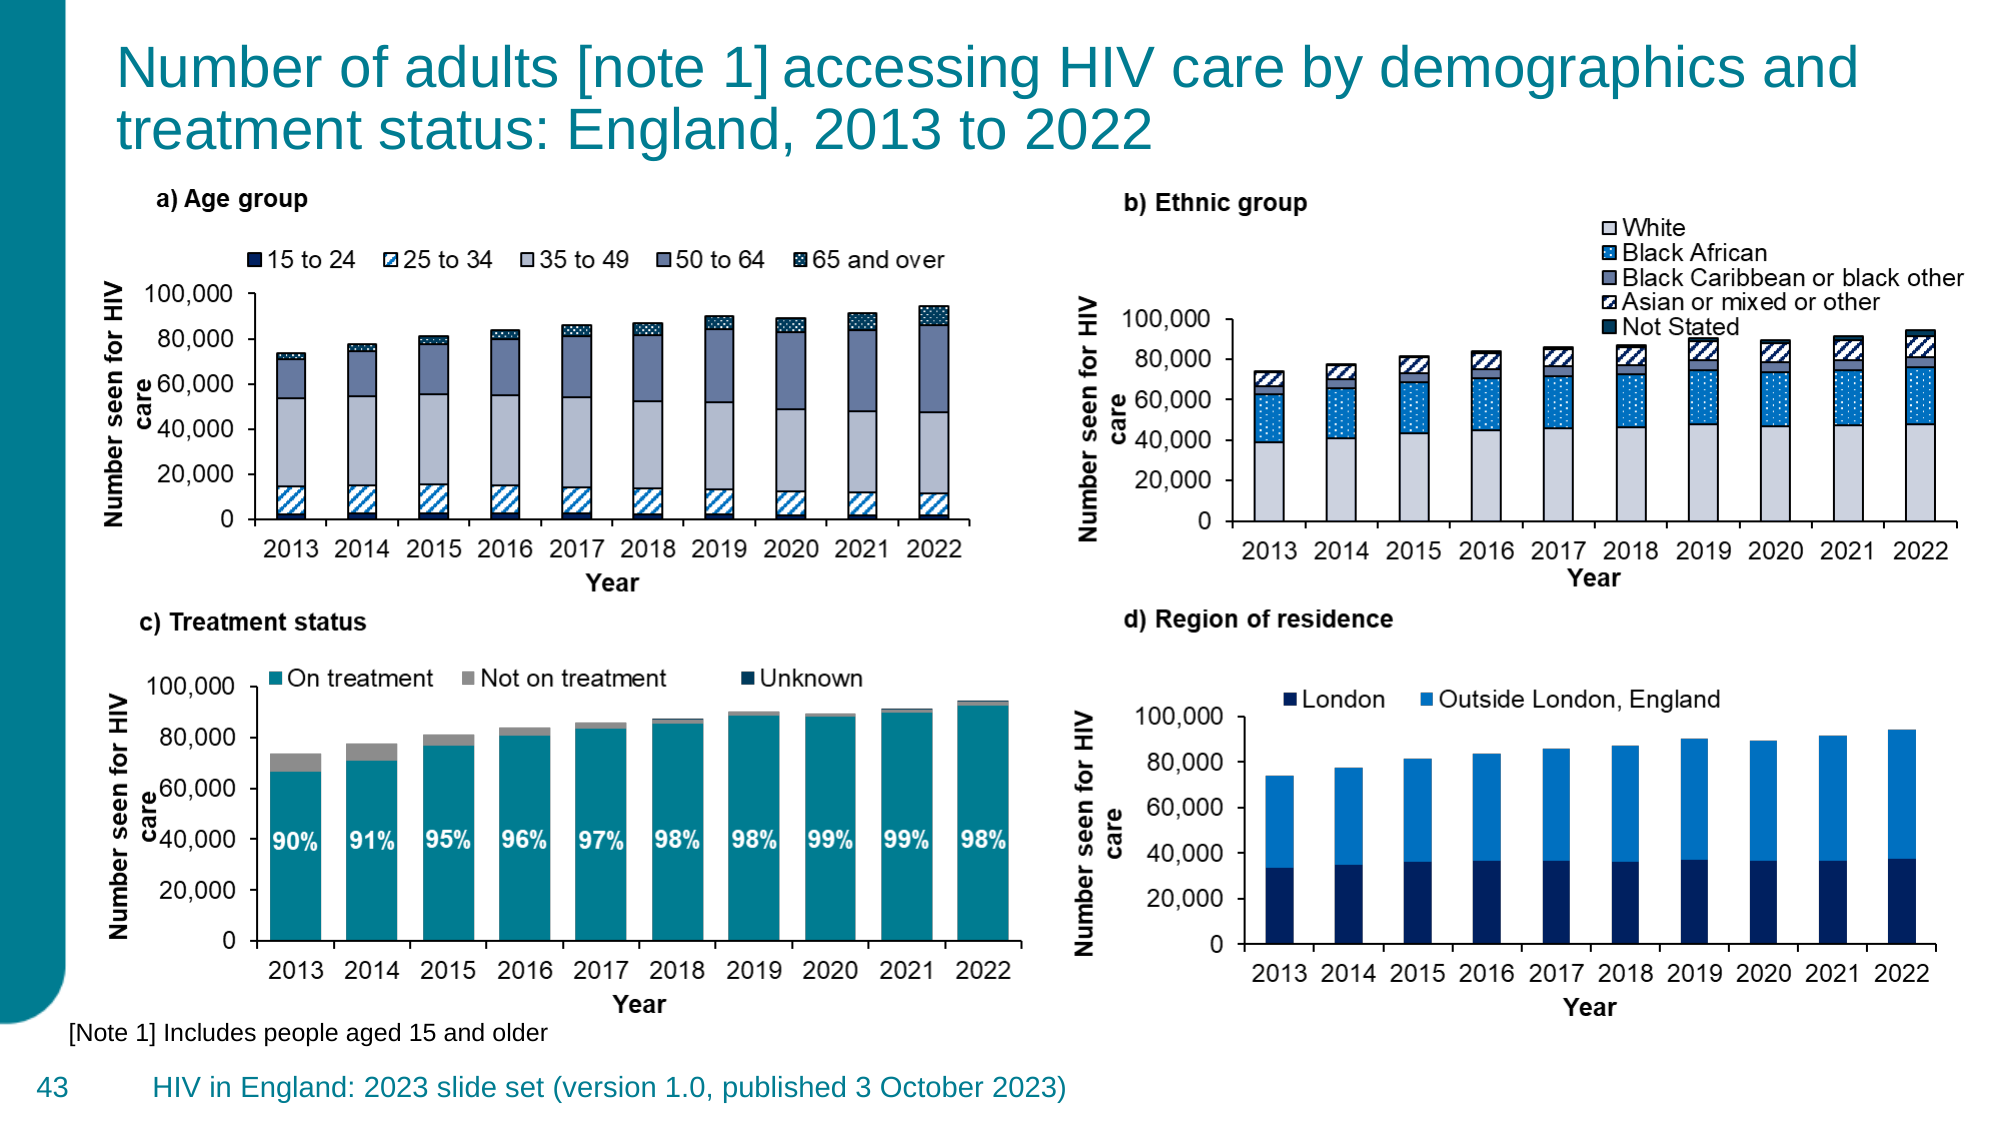

# Number of adults [note 1] accessing HIV care by demographics and treatment status: England, 2013 to 2022
[Note 1] Includes people aged 15 and older
HIV in England: 2023 slide set (version 1.0, published 3 October 2023)